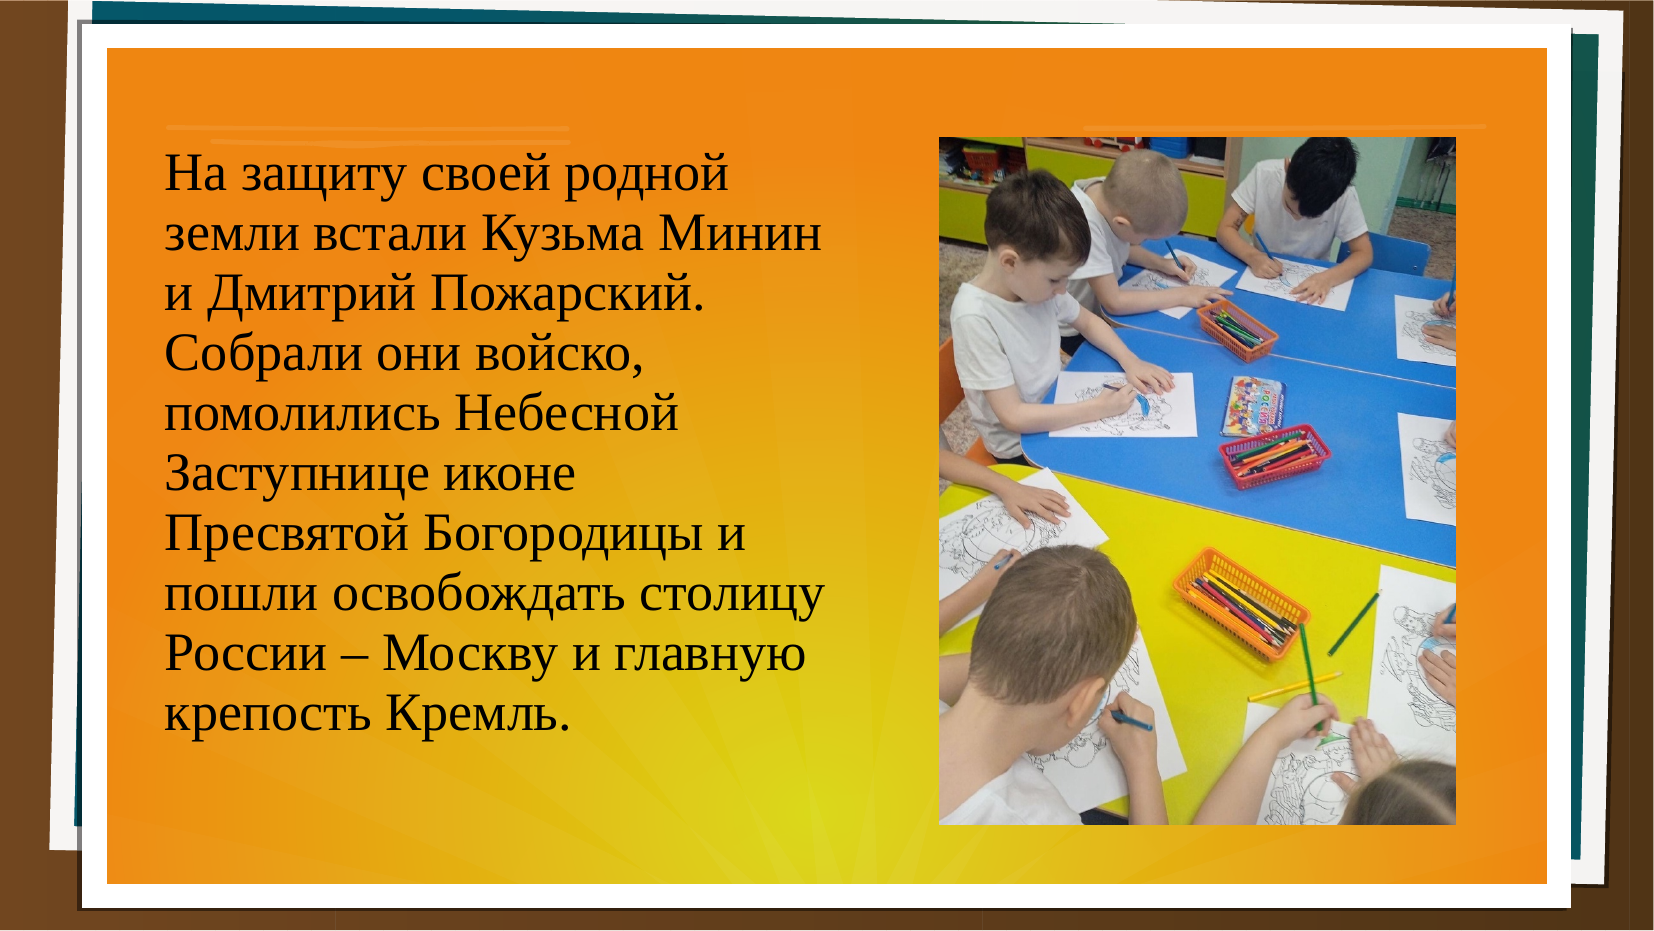

На защиту своей родной земли встали Кузьма Минин и Дмитрий Пожарский. Собрали они войско, помолились Небесной Заступнице иконе Пресвятой Богородицы и пошли освобождать столицу России – Москву и главную крепость Кремль.